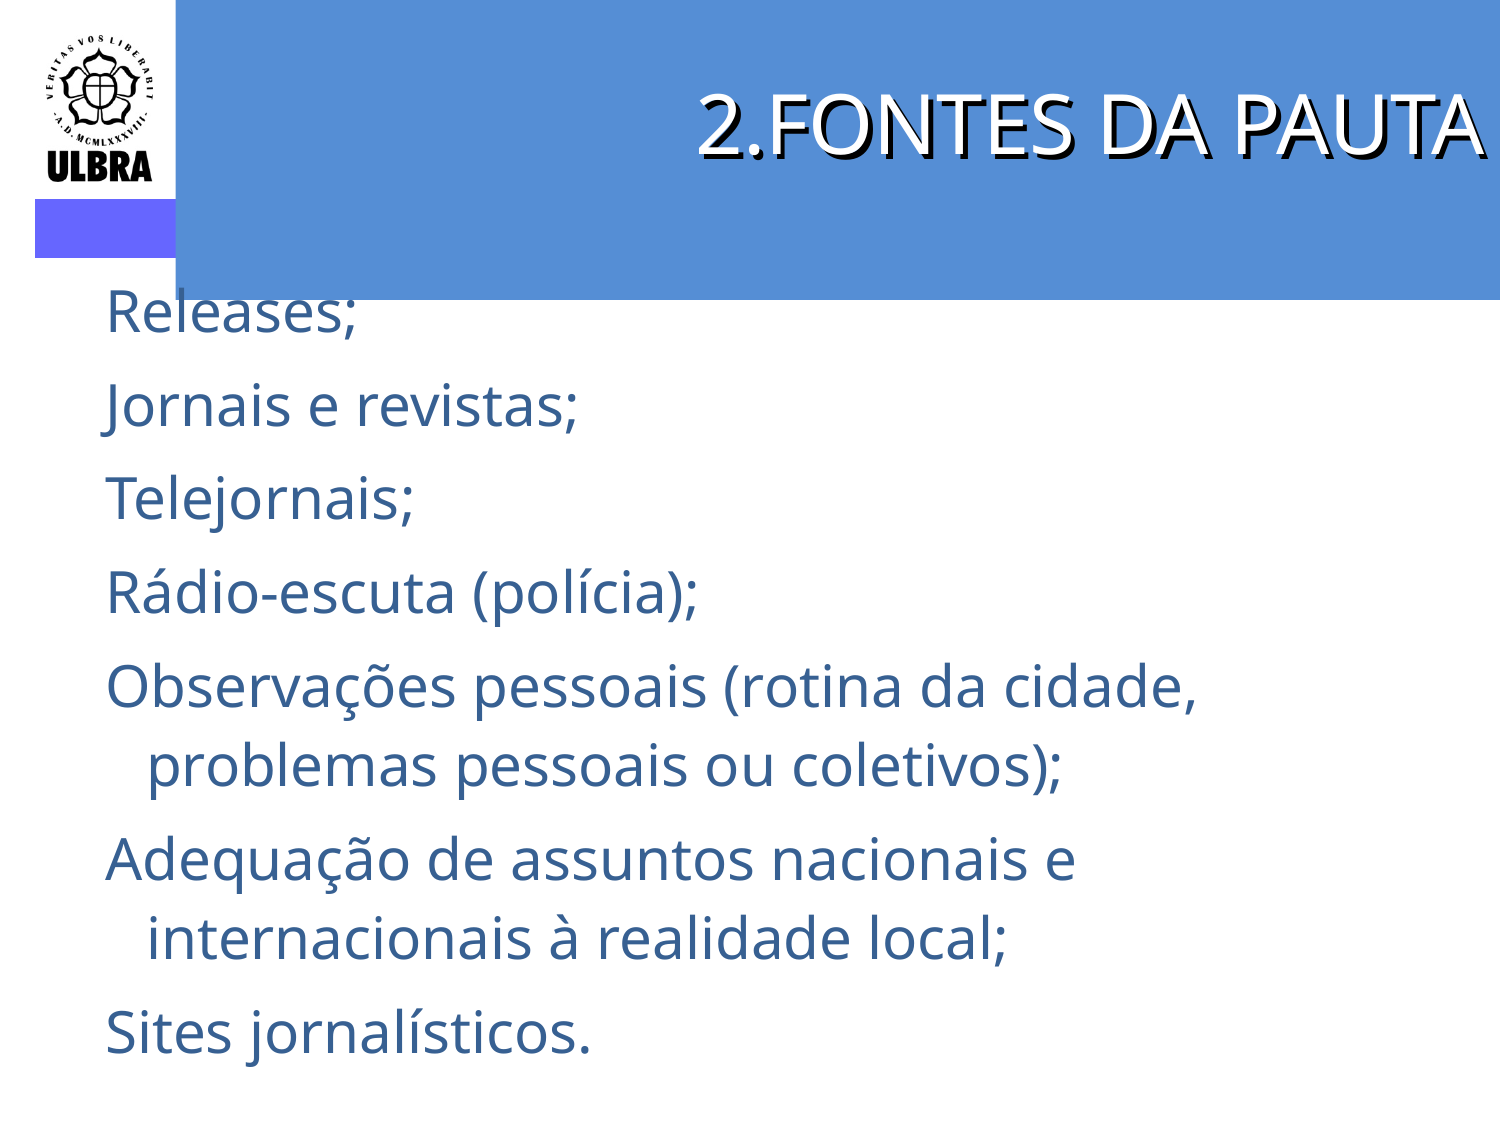

# 2.FONTES DA PAUTA
 Releases;
 Jornais e revistas;
 Telejornais;
 Rádio-escuta (polícia);
 Observações pessoais (rotina da cidade, problemas pessoais ou coletivos);
 Adequação de assuntos nacionais e internacionais à realidade local;
 Sites jornalísticos.